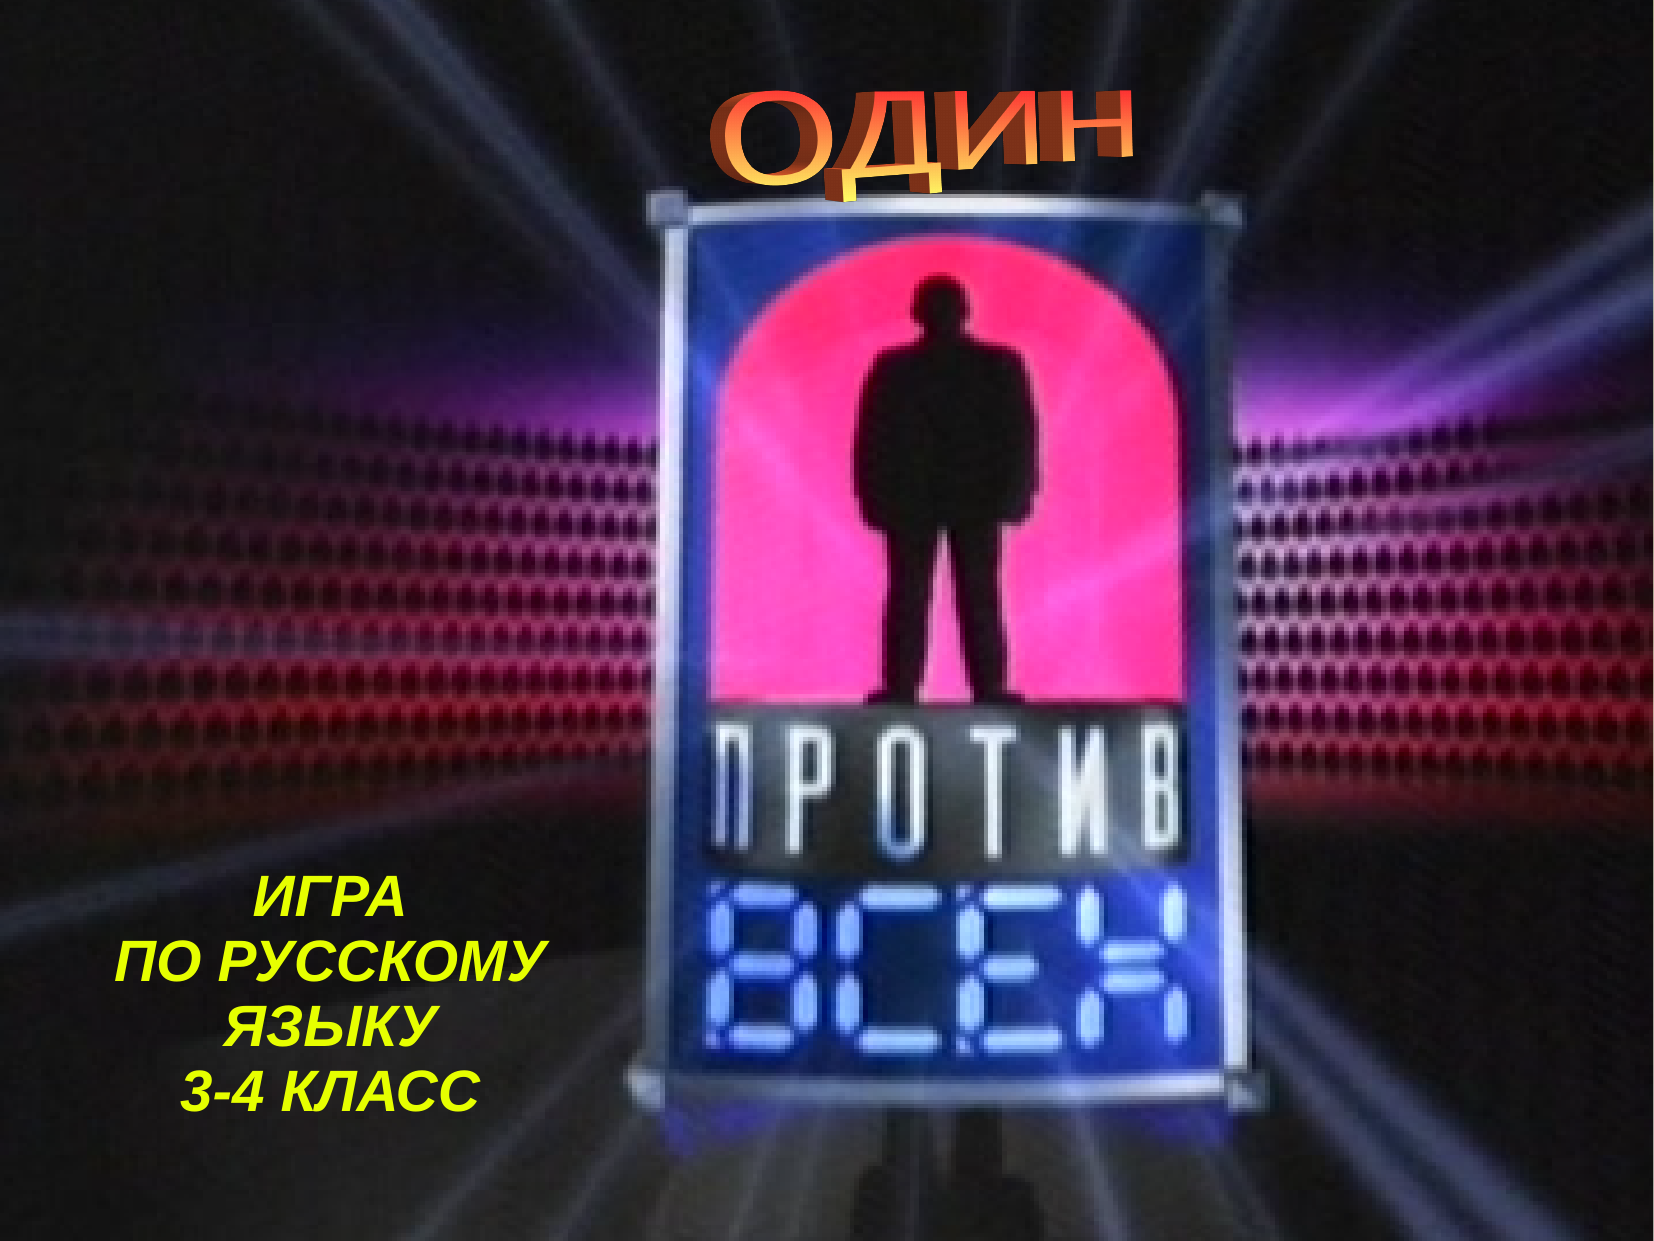

ОДИН
ИГРА
ПО РУССКОМУ ЯЗЫКУ
3-4 КЛАСС